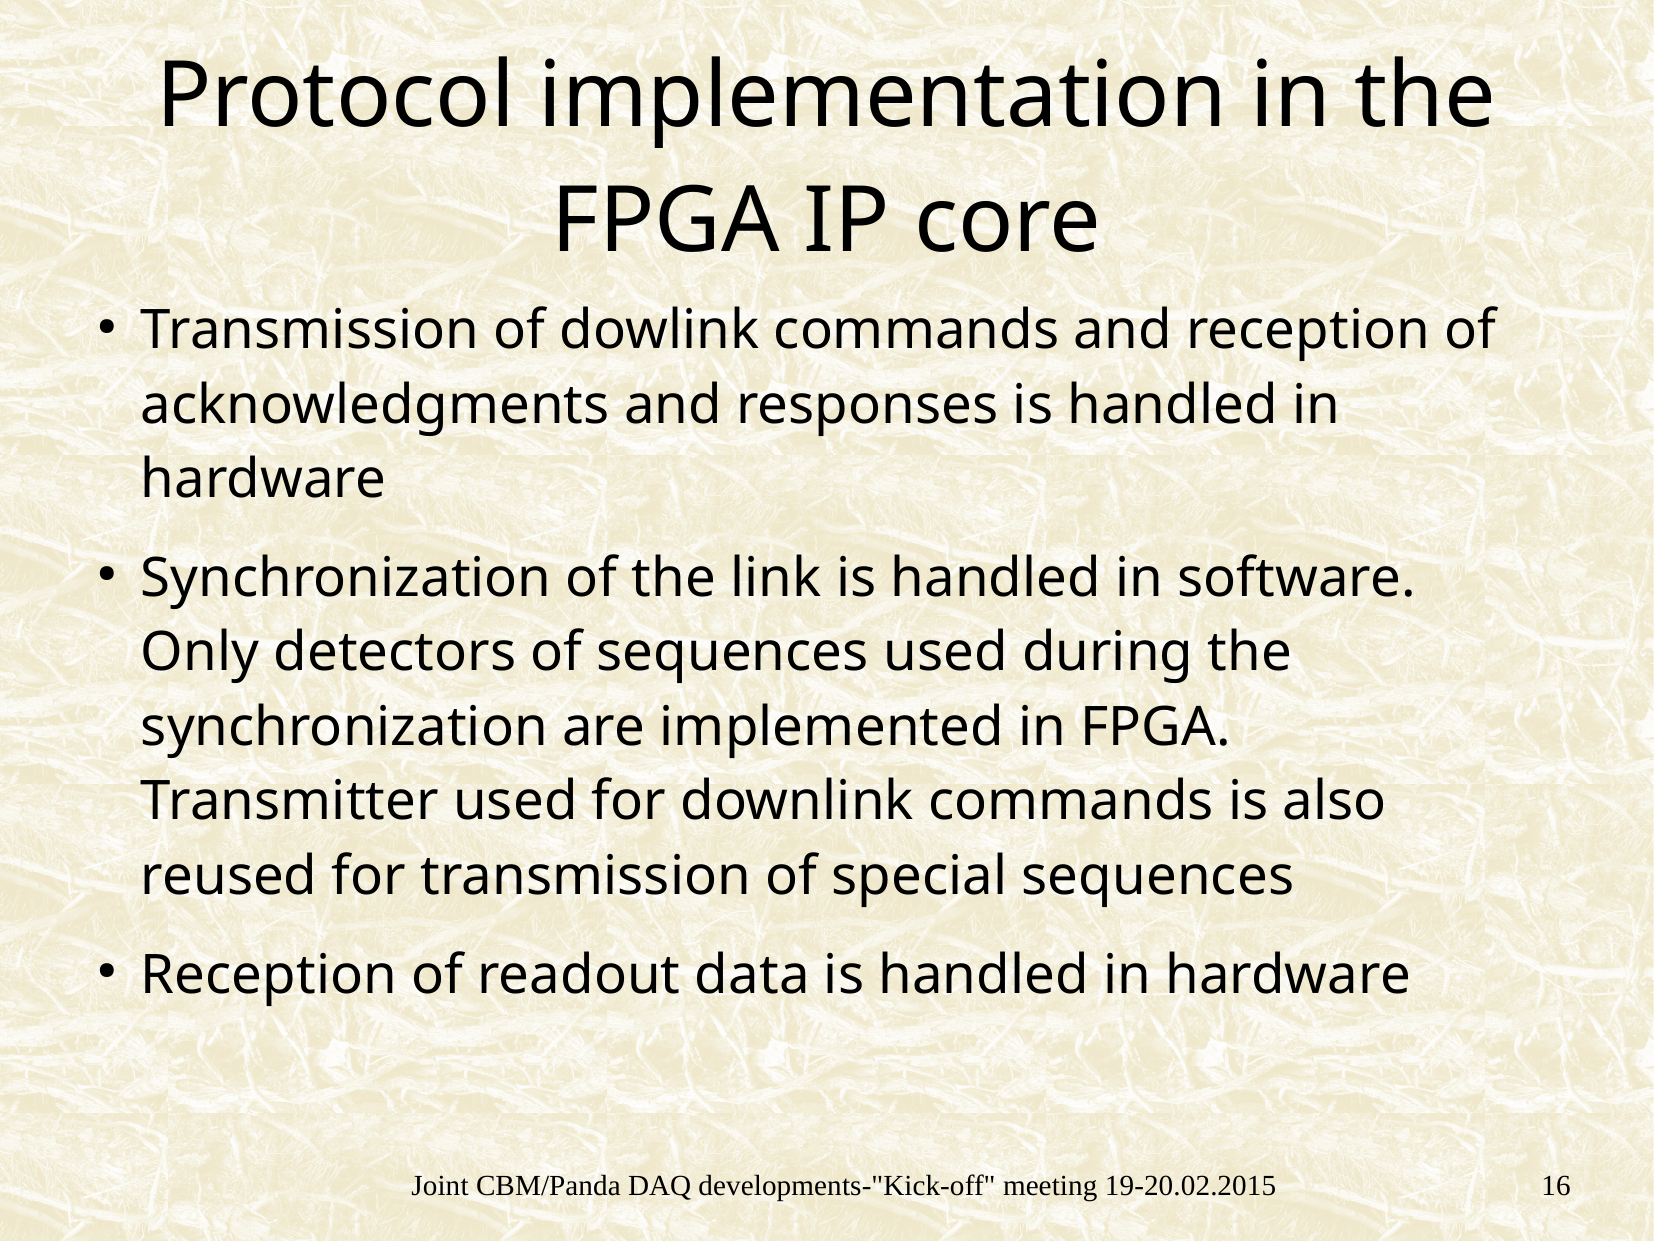

# Protocol implementation in the FPGA IP core
Transmission of dowlink commands and reception of acknowledgments and responses is handled in hardware
Synchronization of the link is handled in software. Only detectors of sequences used during the synchronization are implemented in FPGA. Transmitter used for downlink commands is also reused for transmission of special sequences
Reception of readout data is handled in hardware
Joint CBM/Panda DAQ developments-"Kick-off" meeting 19-20.02.2015
16